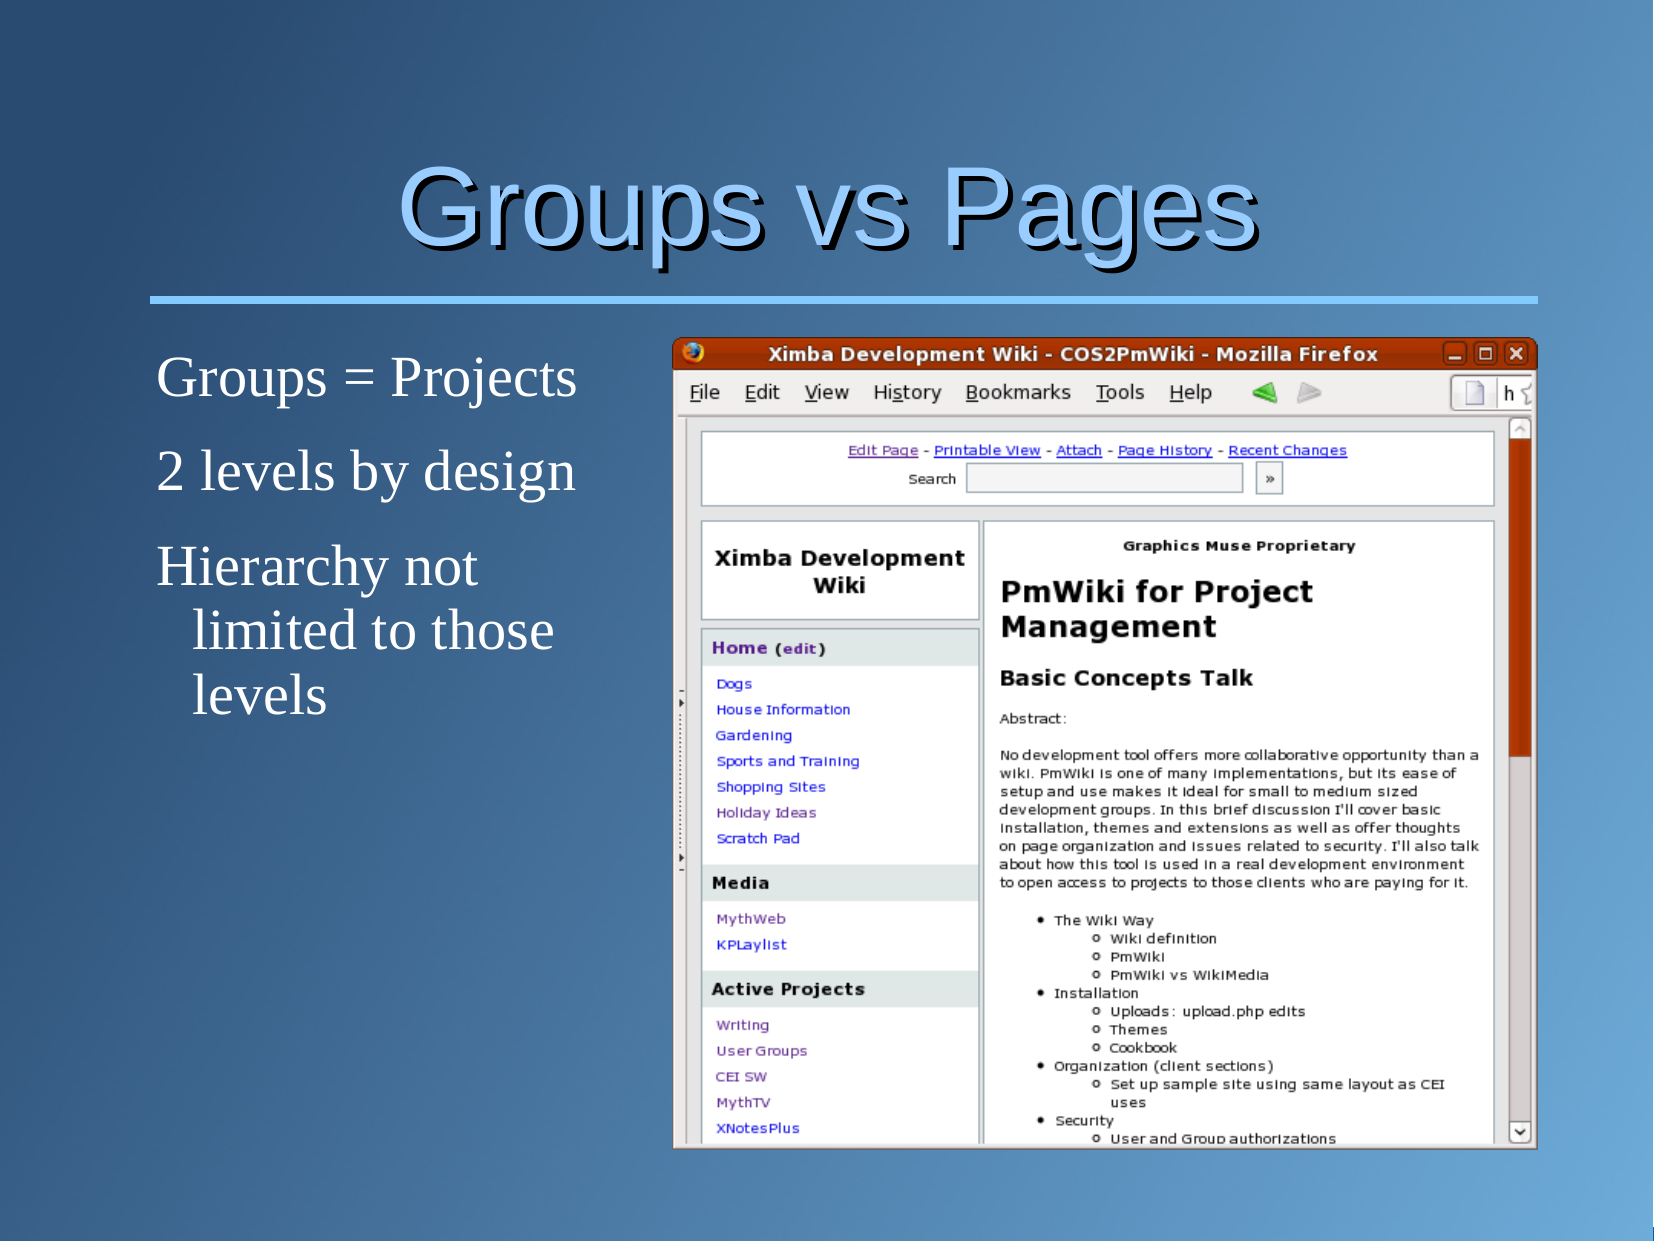

# Groups vs Pages
Groups = Projects
2 levels by design
Hierarchy not limited to those levels